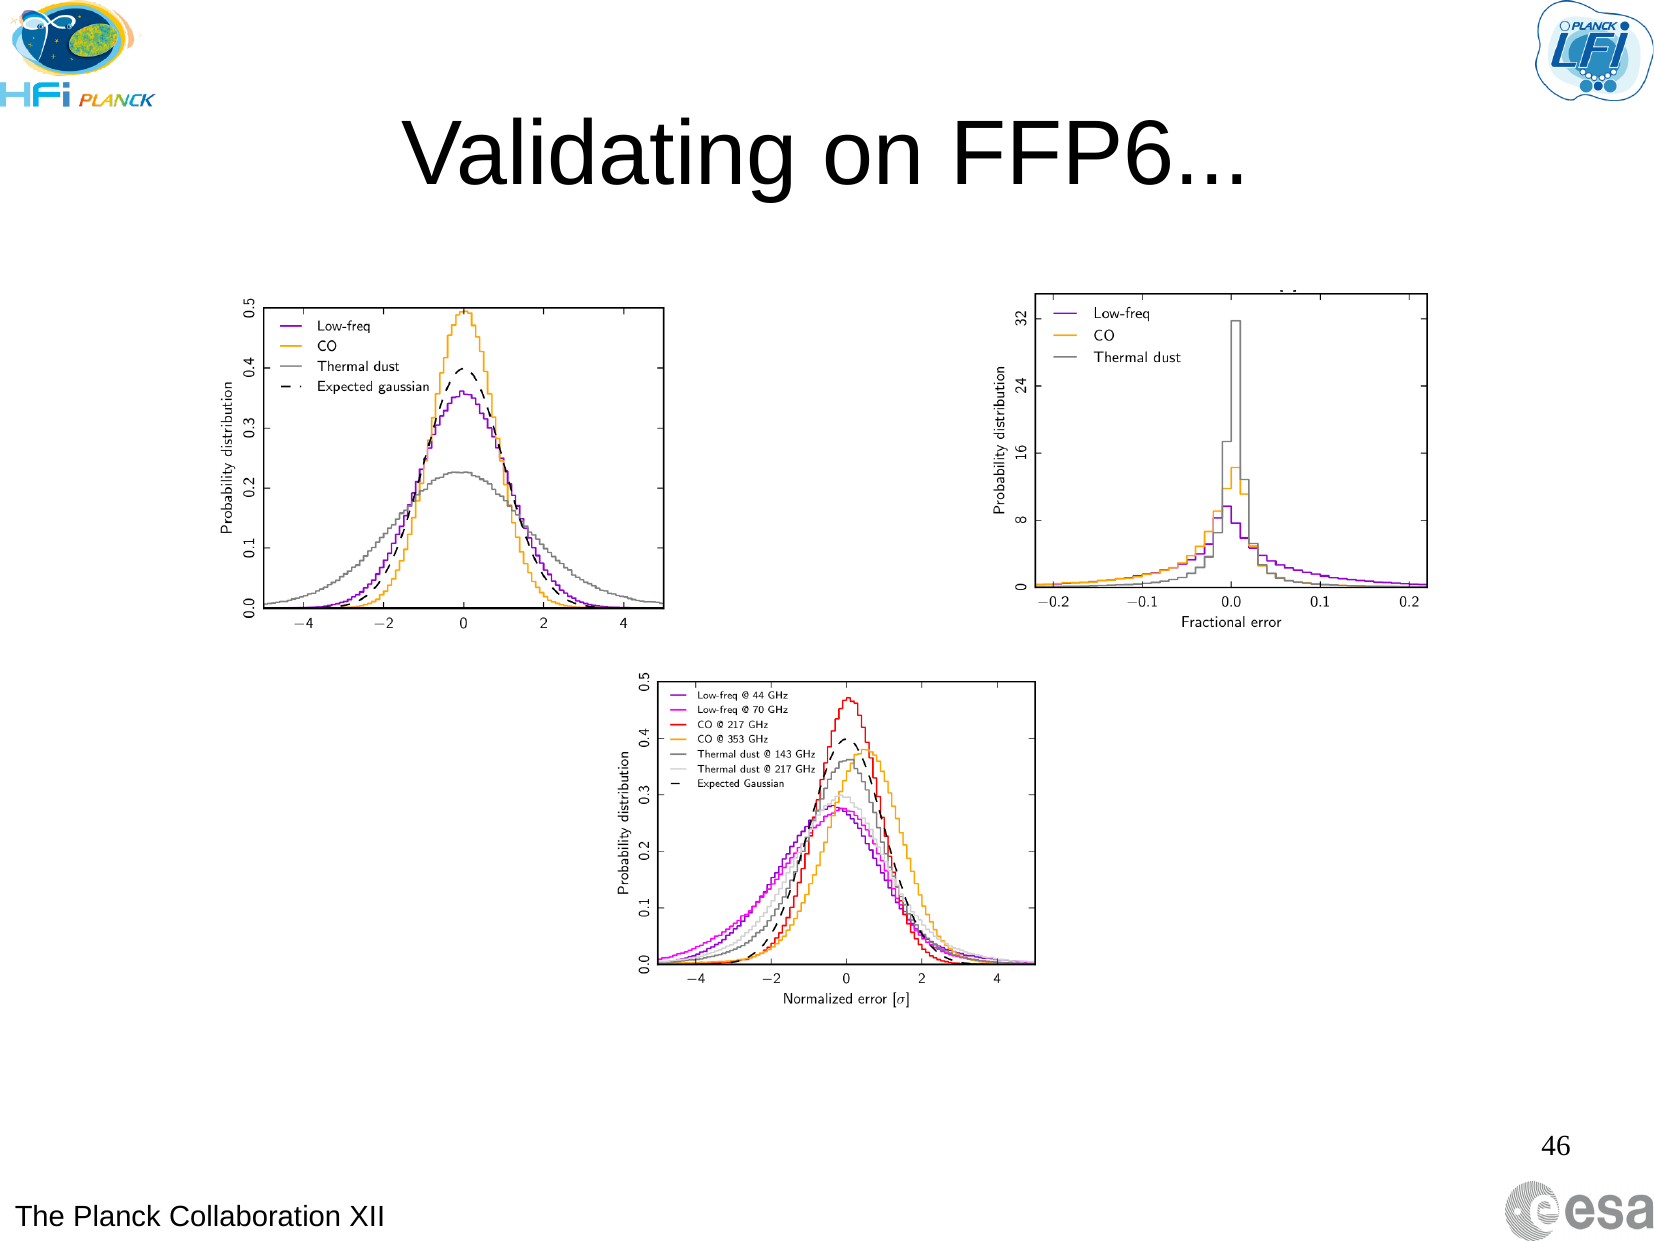

# Validating on FFP6...
46
The Planck Collaboration XII